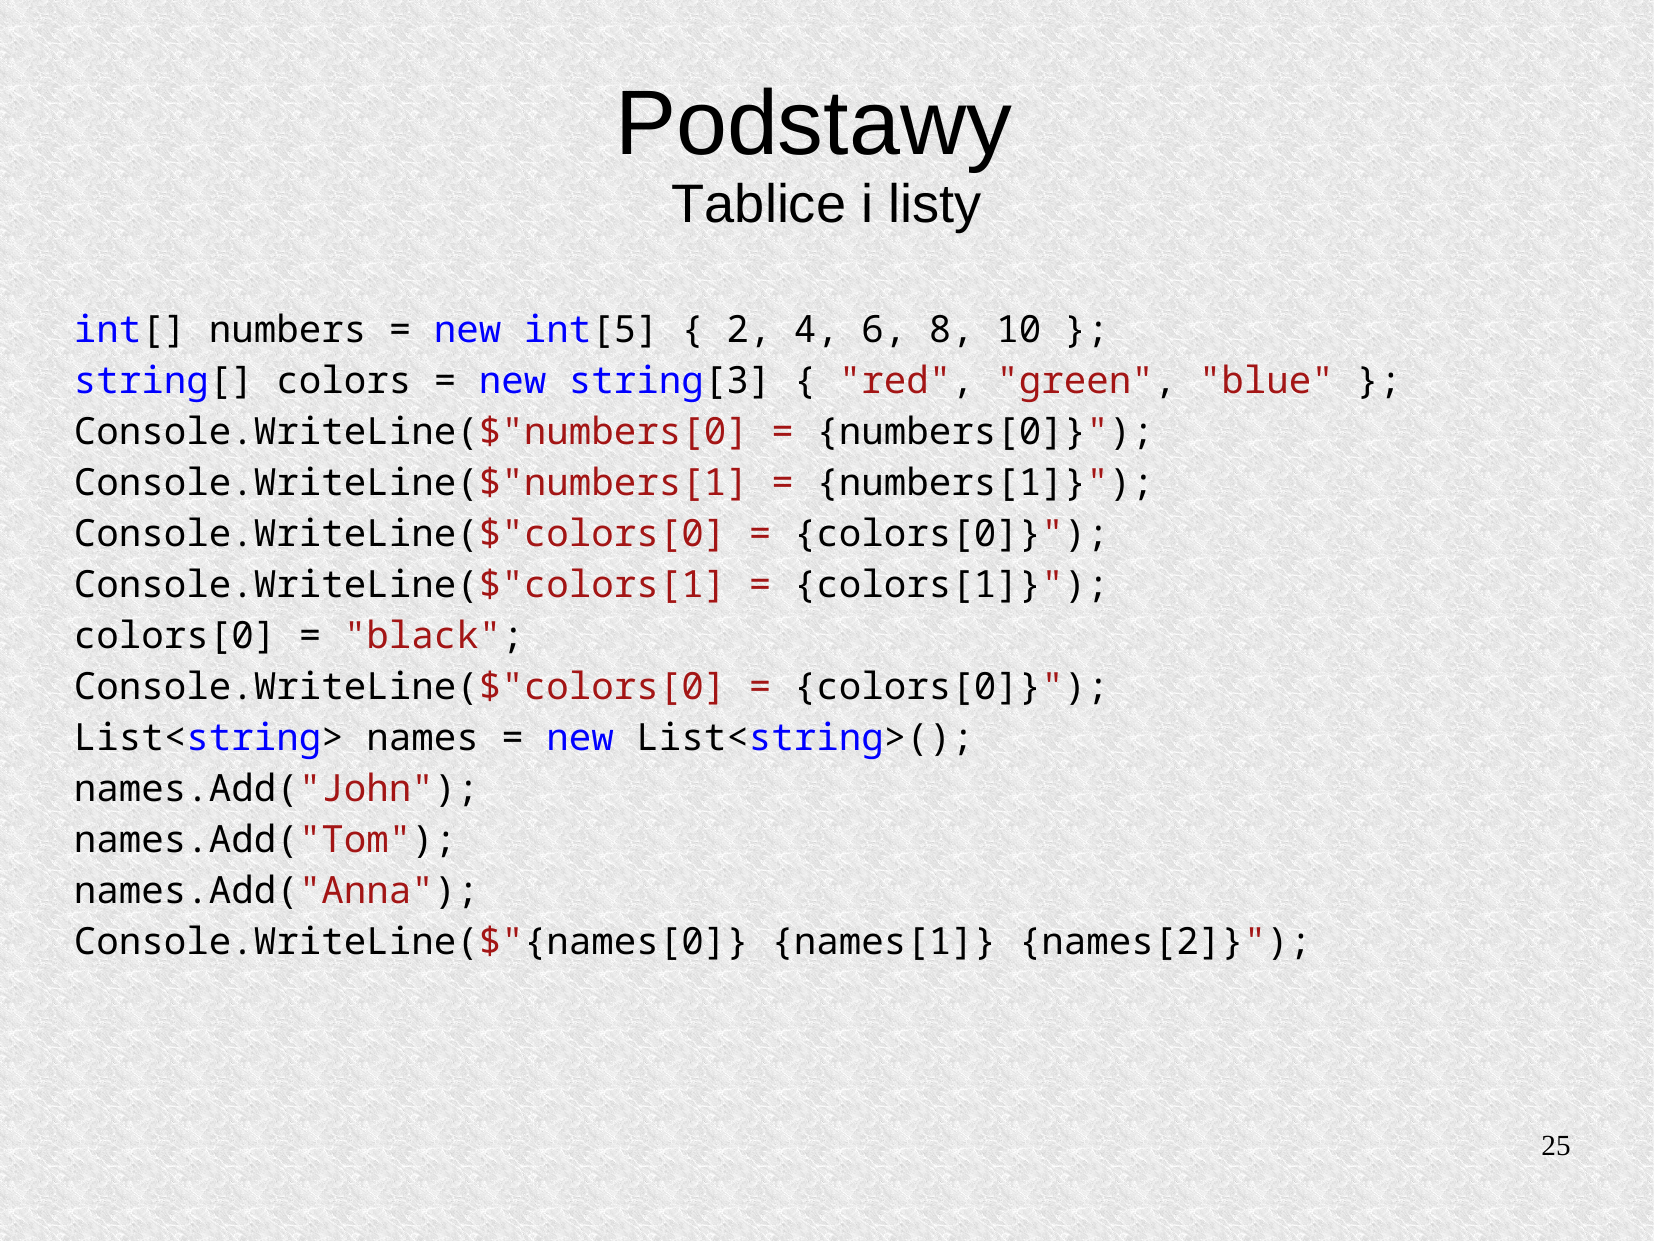

# Podstawy Tablice i listy
int[] numbers = new int[5] { 2, 4, 6, 8, 10 };
string[] colors = new string[3] { "red", "green", "blue" };
Console.WriteLine($"numbers[0] = {numbers[0]}");
Console.WriteLine($"numbers[1] = {numbers[1]}");
Console.WriteLine($"colors[0] = {colors[0]}");
Console.WriteLine($"colors[1] = {colors[1]}");
colors[0] = "black";
Console.WriteLine($"colors[0] = {colors[0]}");
List<string> names = new List<string>();
names.Add("John");
names.Add("Tom");
names.Add("Anna");
Console.WriteLine($"{names[0]} {names[1]} {names[2]}");
25